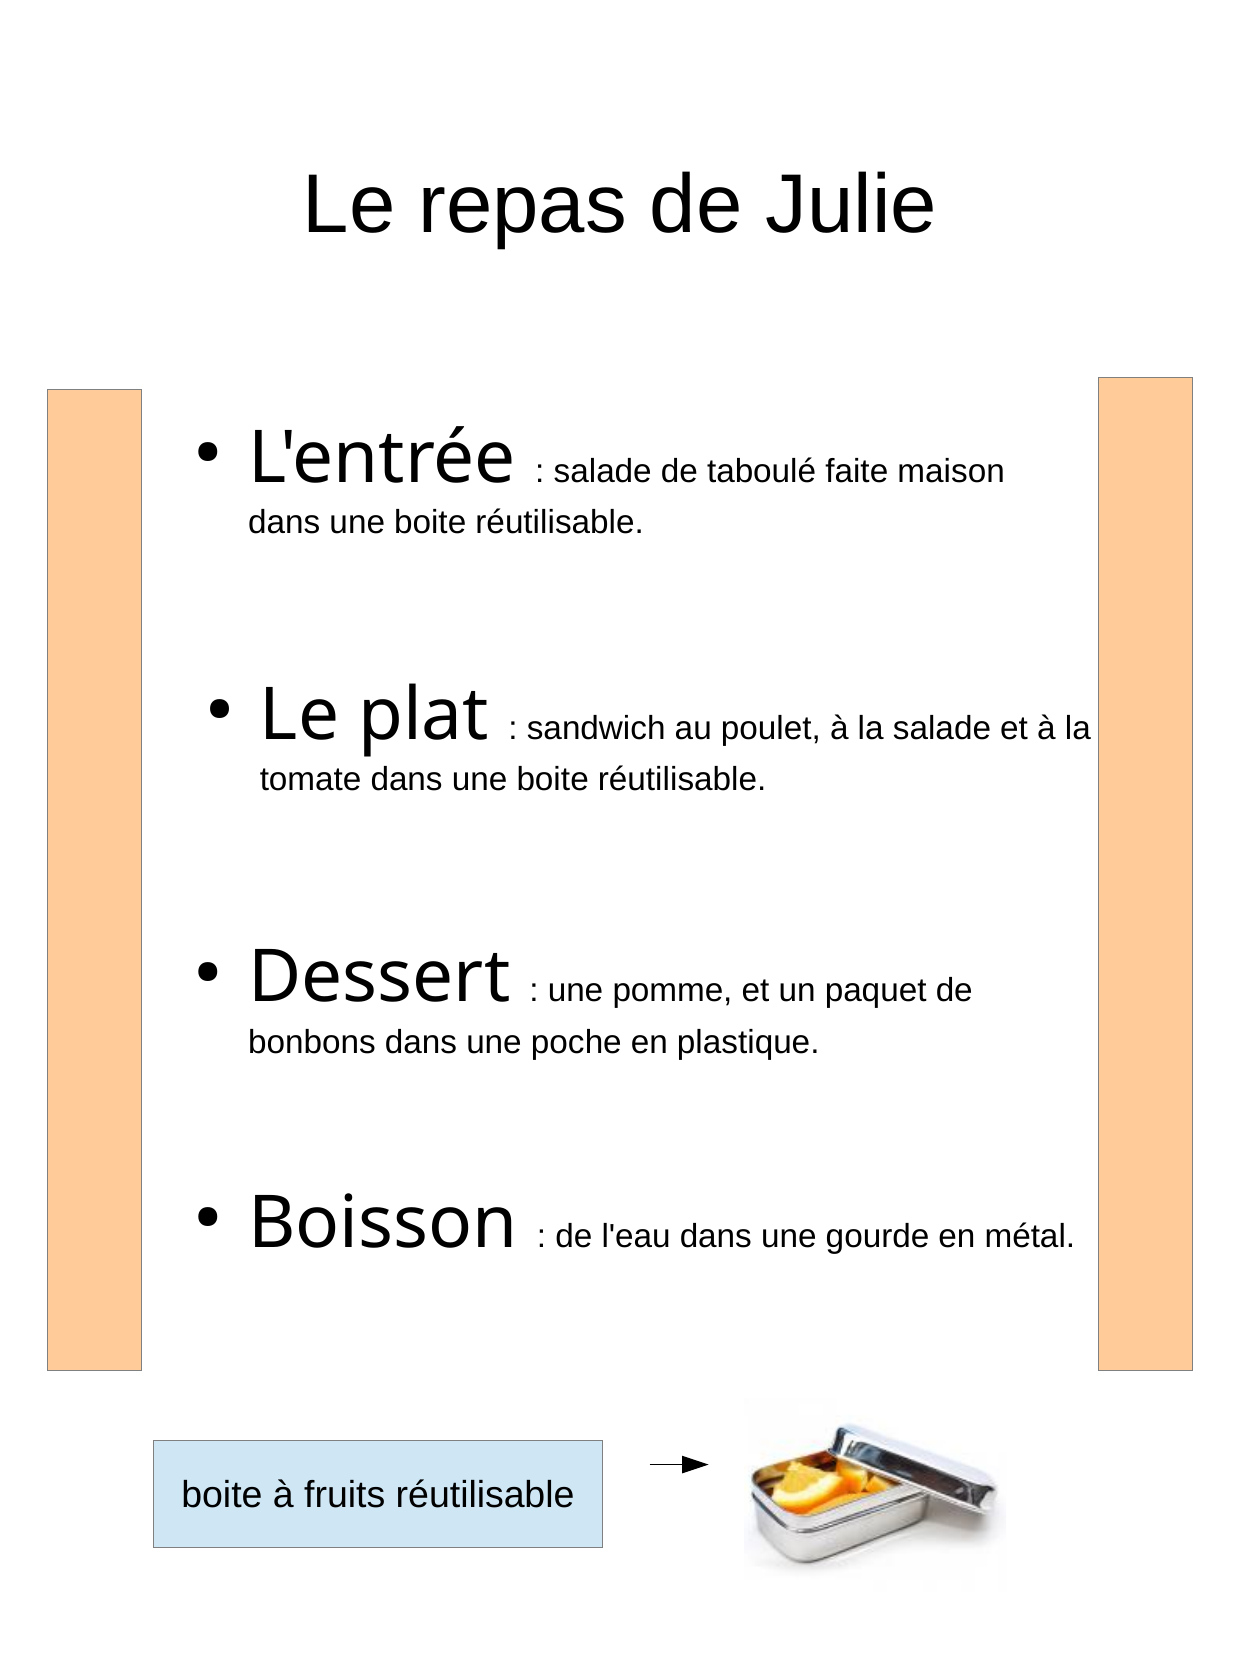

# Le repas de Julie
L'entrée : salade de taboulé faite maison dans une boite réutilisable.
Le plat : sandwich au poulet, à la salade et à la tomate dans une boite réutilisable.
Dessert : une pomme, et un paquet de bonbons dans une poche en plastique.
Boisson : de l'eau dans une gourde en métal.
boite à fruits réutilisable